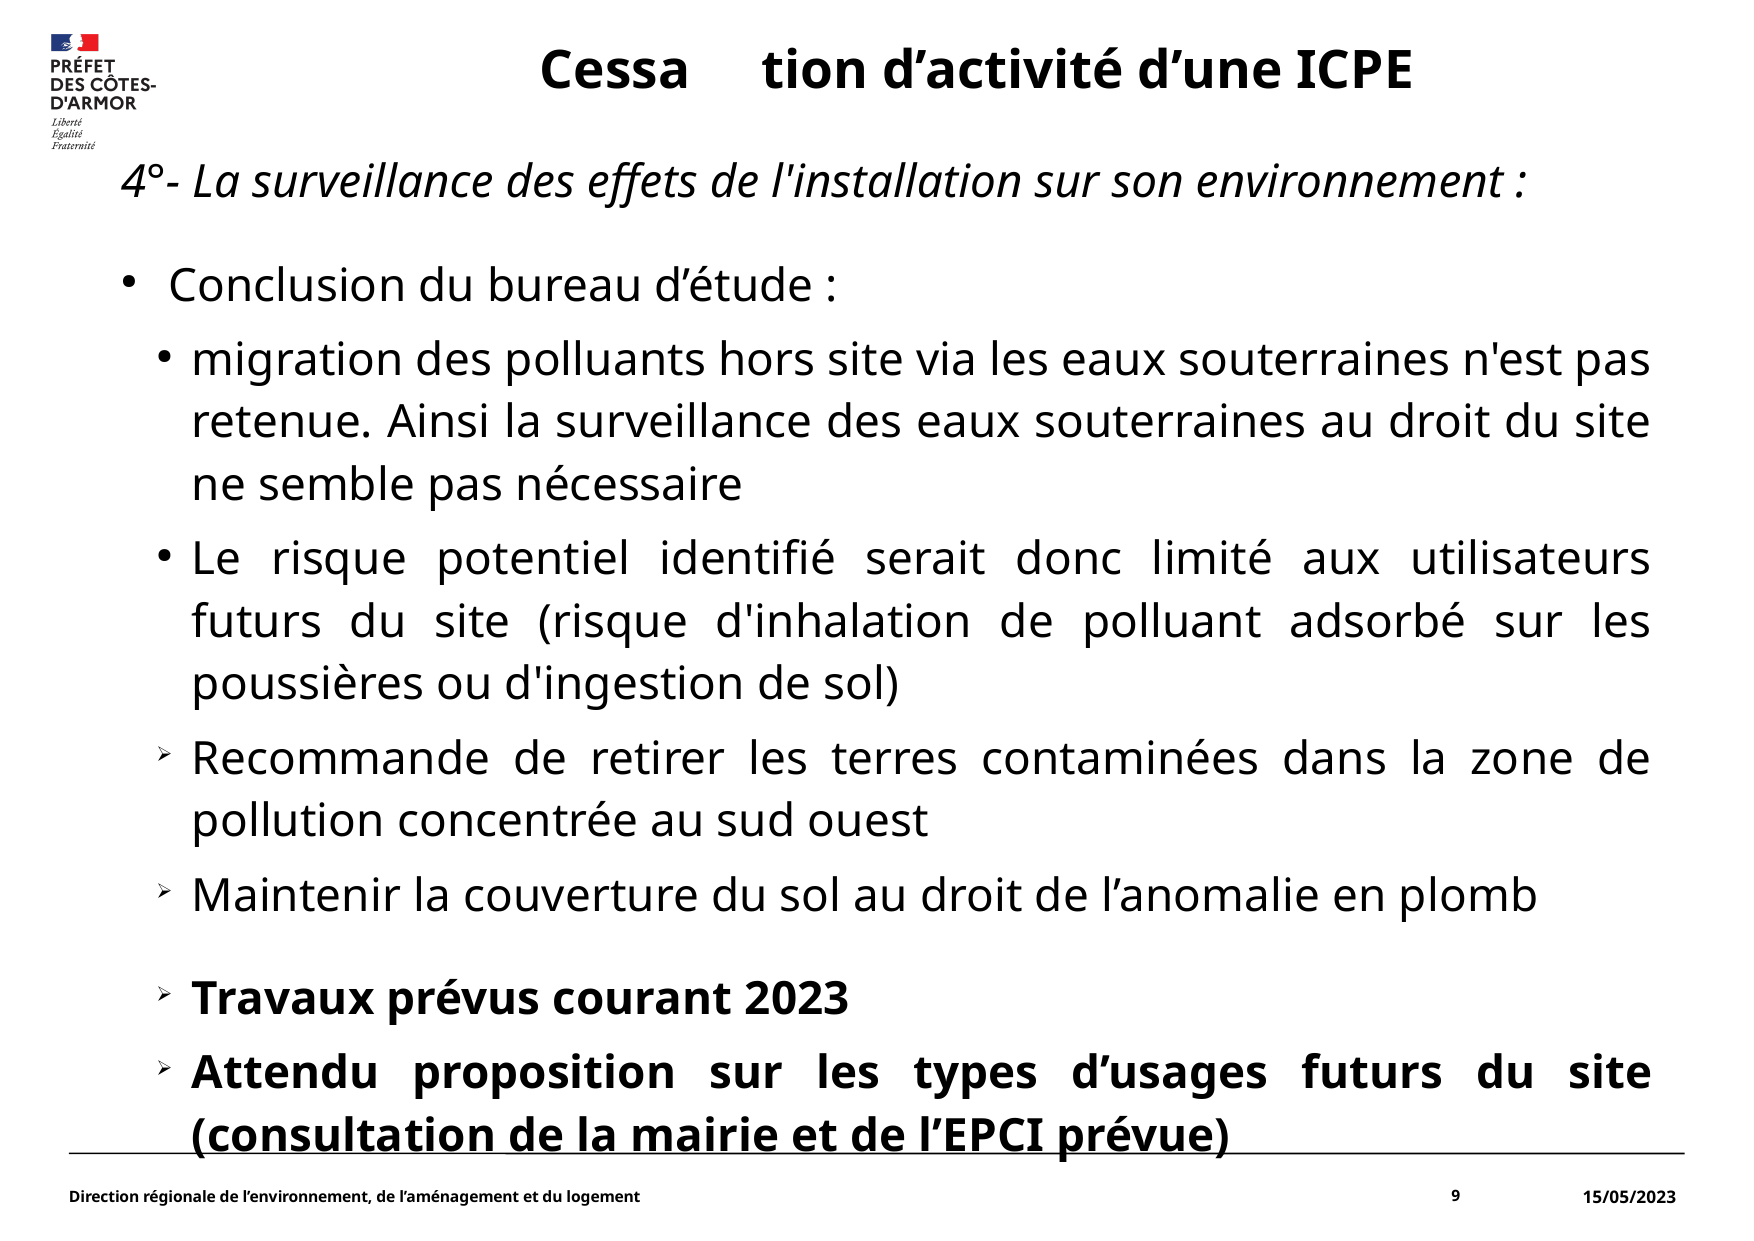

# Cessa	tion d’activité d’une ICPE
4°- La surveillance des effets de l'installation sur son environnement :
 Conclusion du bureau d’étude :
migration des polluants hors site via les eaux souterraines n'est pas retenue. Ainsi la surveillance des eaux souterraines au droit du site ne semble pas nécessaire
Le risque potentiel identifié serait donc limité aux utilisateurs futurs du site (risque d'inhalation de polluant adsorbé sur les poussières ou d'ingestion de sol)
Recommande de retirer les terres contaminées dans la zone de pollution concentrée au sud ouest
Maintenir la couverture du sol au droit de l’anomalie en plomb
Travaux prévus courant 2023
Attendu proposition sur les types d’usages futurs du site (consultation de la mairie et de l’EPCI prévue)
Direction régionale de l’environnement, de l’aménagement et du logement de Bretagne
9